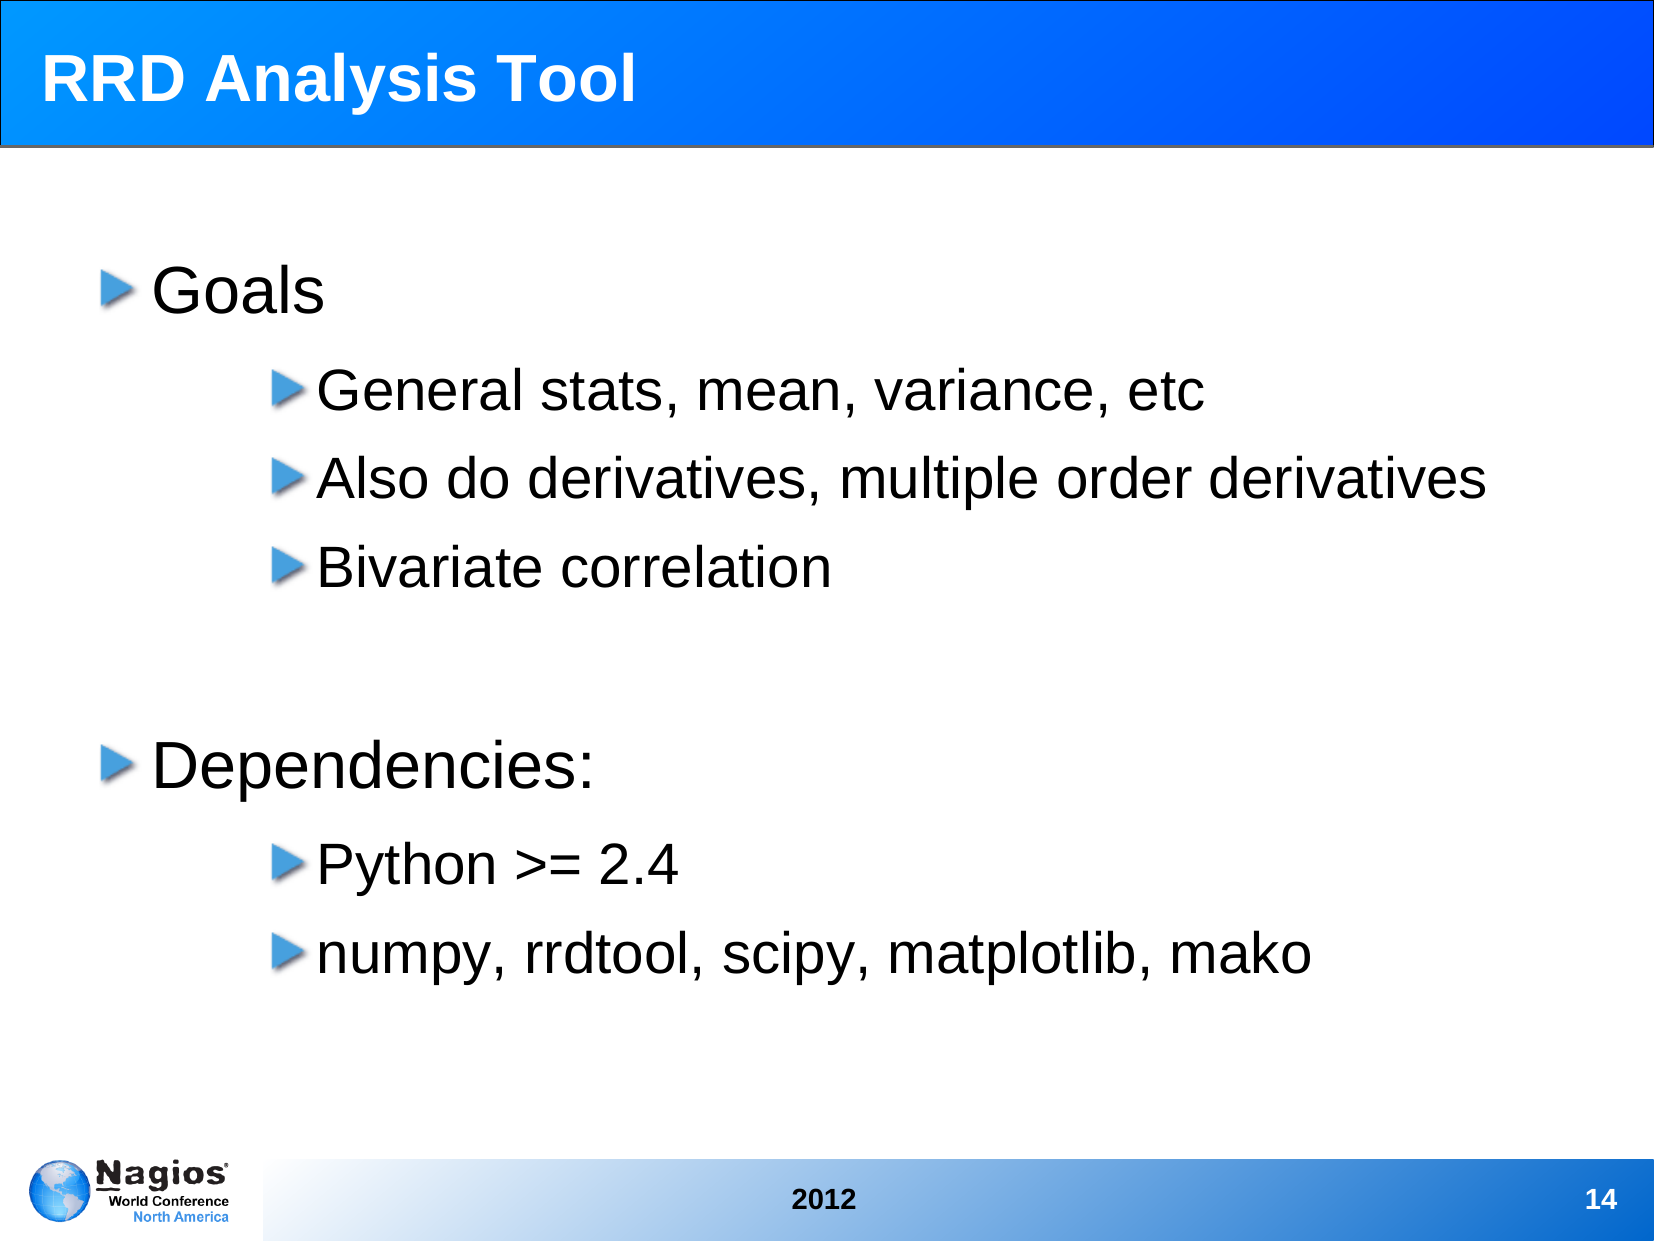

# RRD Analysis Tool
Goals
General stats, mean, variance, etc
Also do derivatives, multiple order derivatives
Bivariate correlation
Dependencies:
Python >= 2.4
numpy, rrdtool, scipy, matplotlib, mako
2011
14